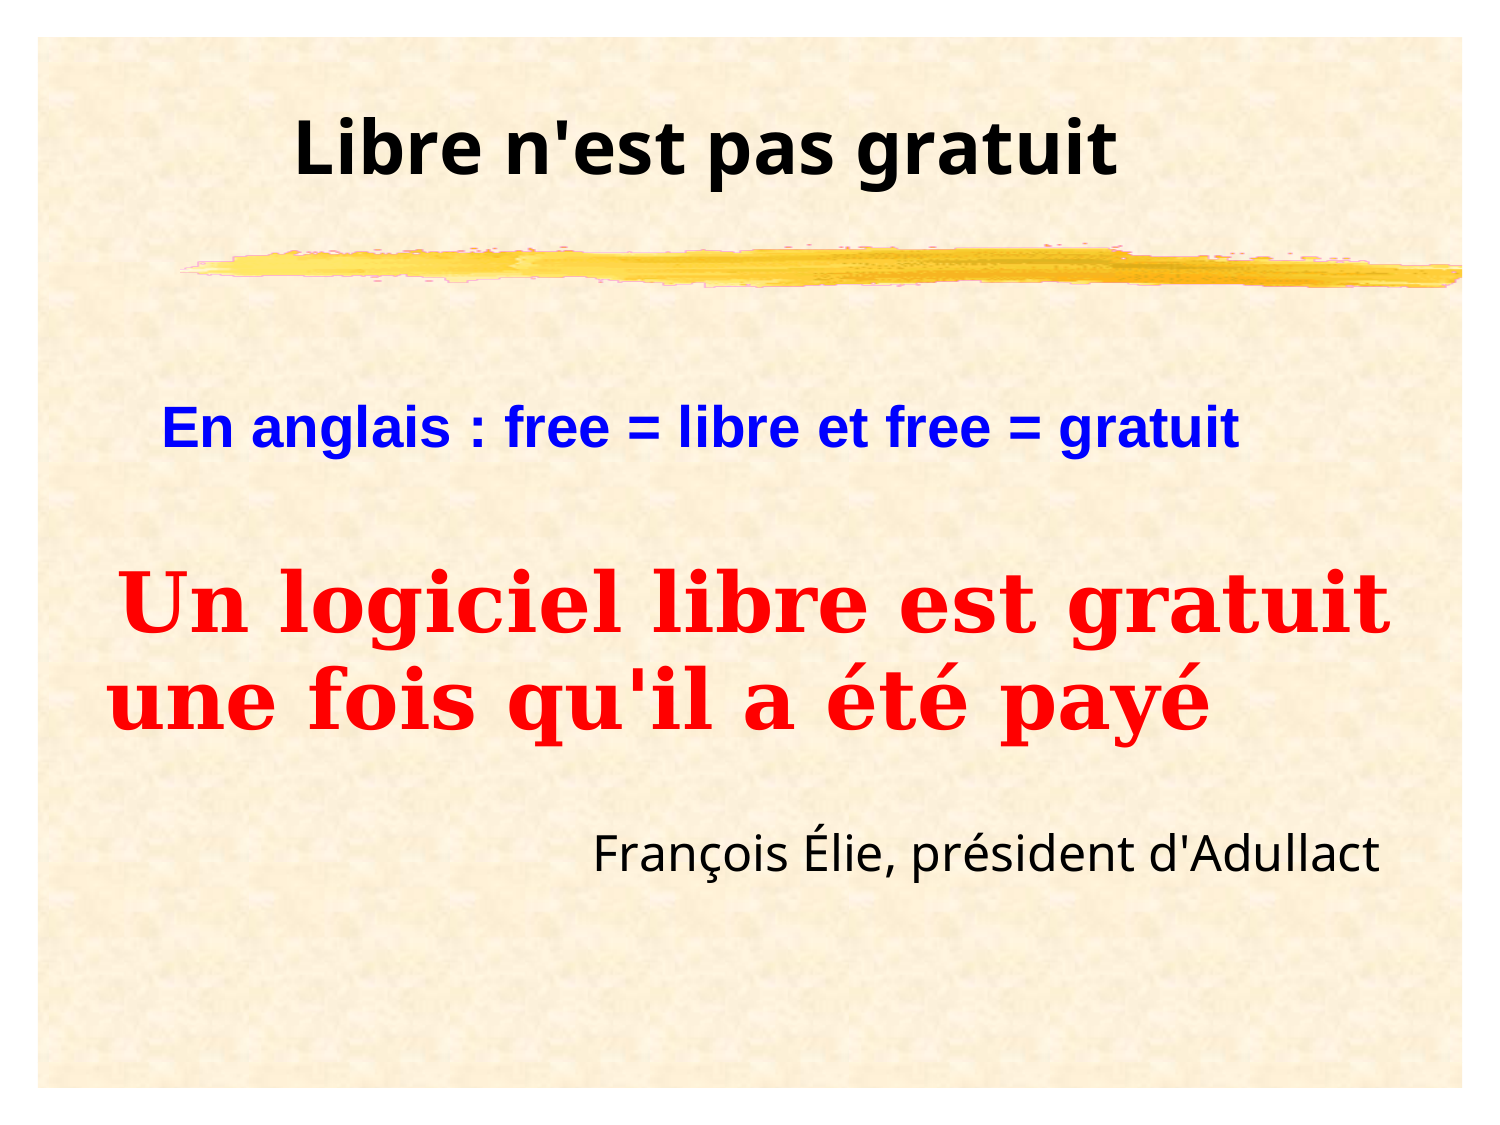

# Libre n'est pas gratuit
En anglais : free = libre et free = gratuit
Un logiciel libre est gratuit une fois qu'il a été payé
François Élie, président d'Adullact